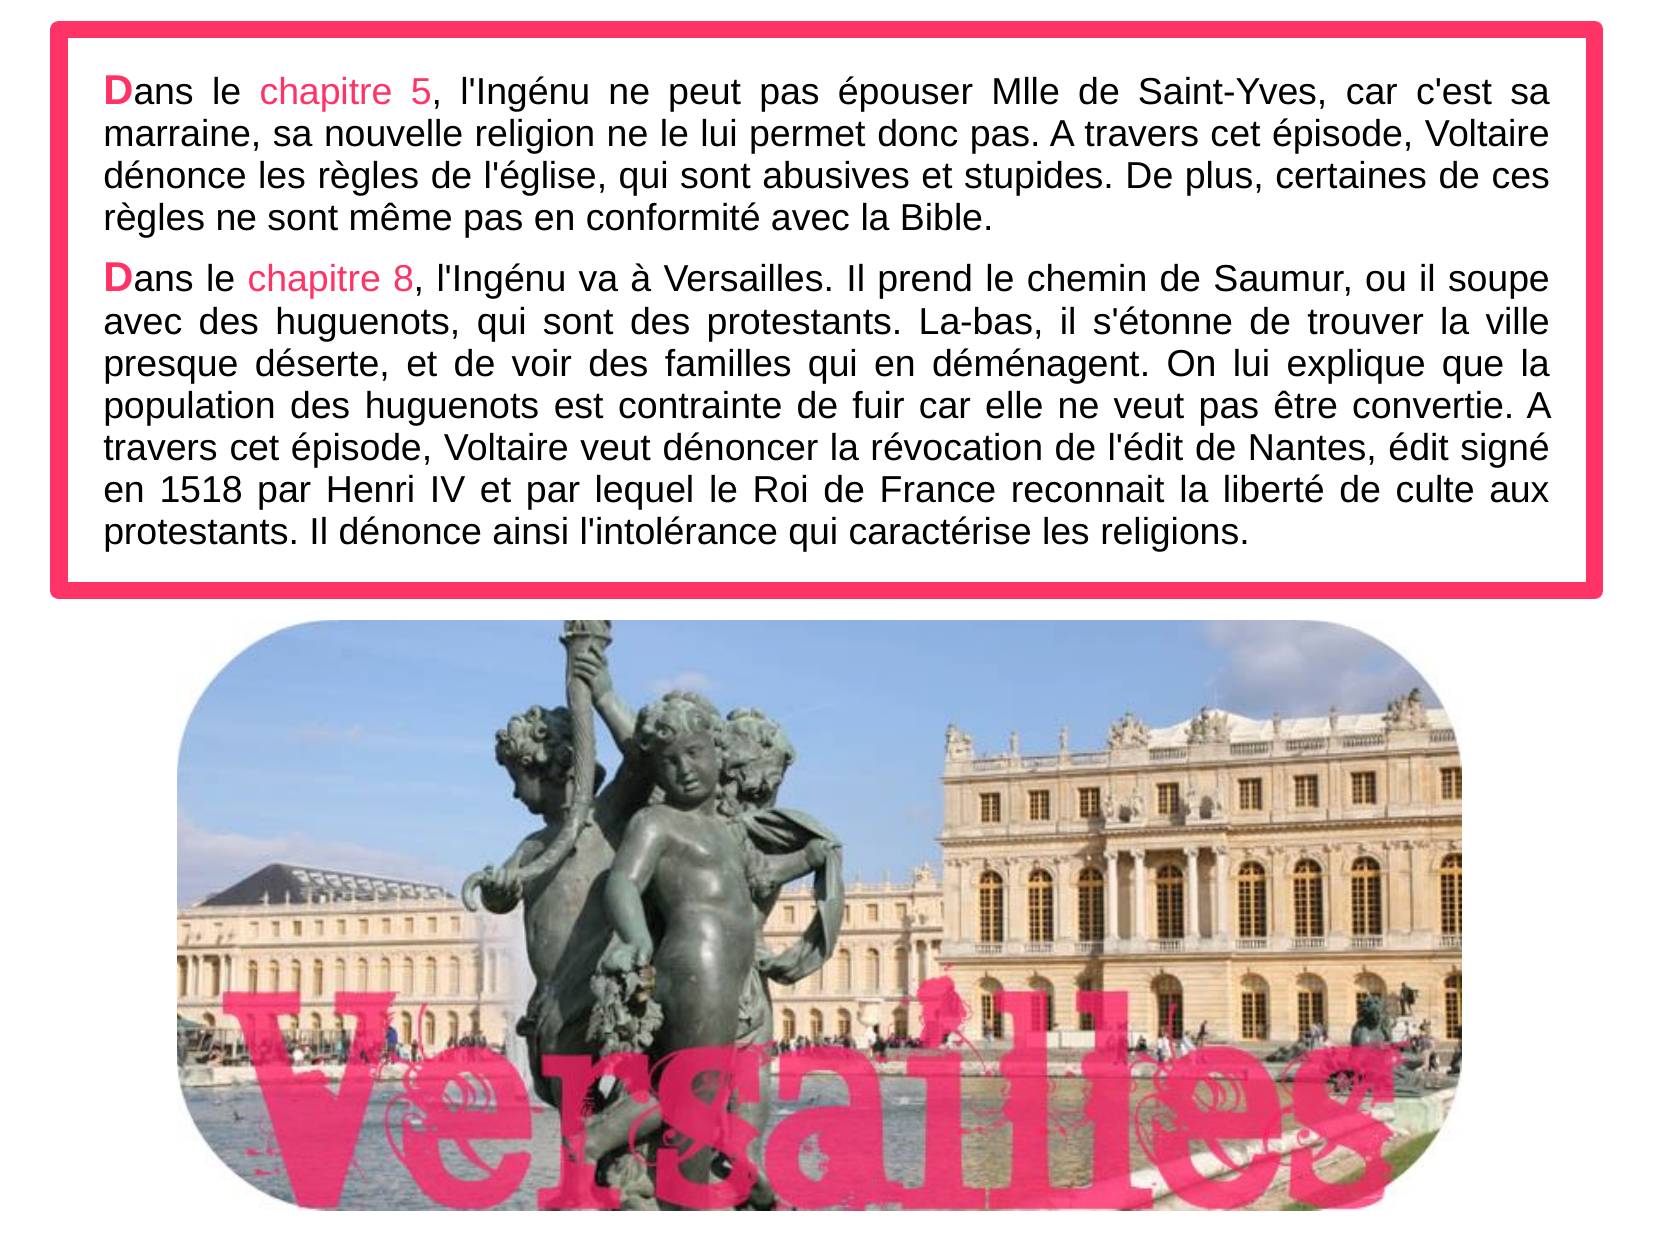

Dans le chapitre 5, l'Ingénu ne peut pas épouser Mlle de Saint-Yves, car c'est sa marraine, sa nouvelle religion ne le lui permet donc pas. A travers cet épisode, Voltaire dénonce les règles de l'église, qui sont abusives et stupides. De plus, certaines de ces règles ne sont même pas en conformité avec la Bible.
Dans le chapitre 8, l'Ingénu va à Versailles. Il prend le chemin de Saumur, ou il soupe avec des huguenots, qui sont des protestants. La-bas, il s'étonne de trouver la ville presque déserte, et de voir des familles qui en déménagent. On lui explique que la population des huguenots est contrainte de fuir car elle ne veut pas être convertie. A travers cet épisode, Voltaire veut dénoncer la révocation de l'édit de Nantes, édit signé en 1518 par Henri IV et par lequel le Roi de France reconnait la liberté de culte aux protestants. Il dénonce ainsi l'intolérance qui caractérise les religions.